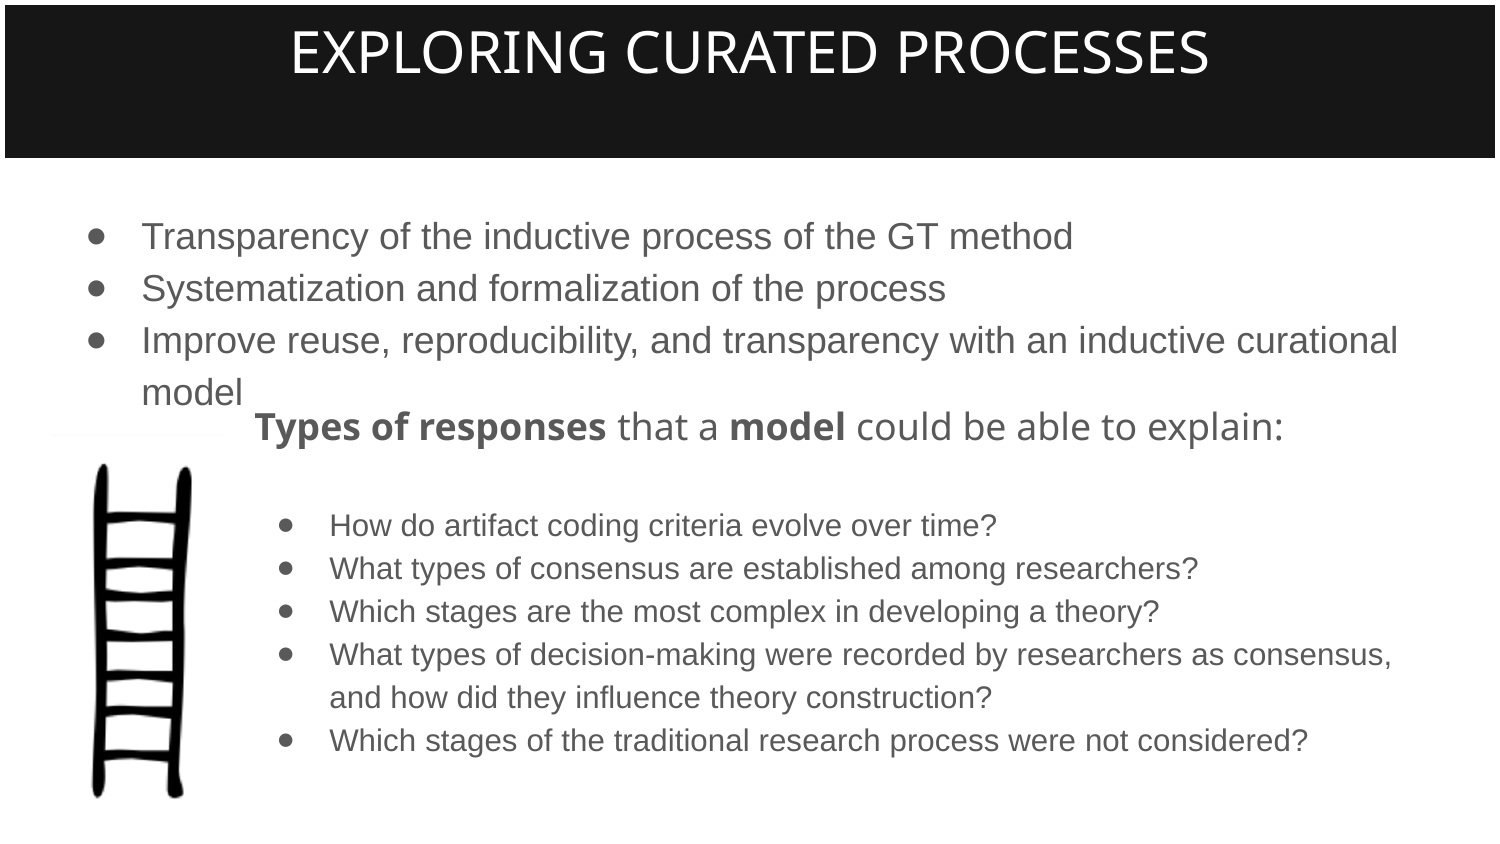

# Exploring curated Processes
Transparency of the inductive process of the GT method
Systematization and formalization of the process
Improve reuse, reproducibility, and transparency with an inductive curational model
Types of responses that a model could be able to explain:
How do artifact coding criteria evolve over time?
What types of consensus are established among researchers?
Which stages are the most complex in developing a theory?
What types of decision-making were recorded by researchers as consensus, and how did they influence theory construction?
Which stages of the traditional research process were not considered?